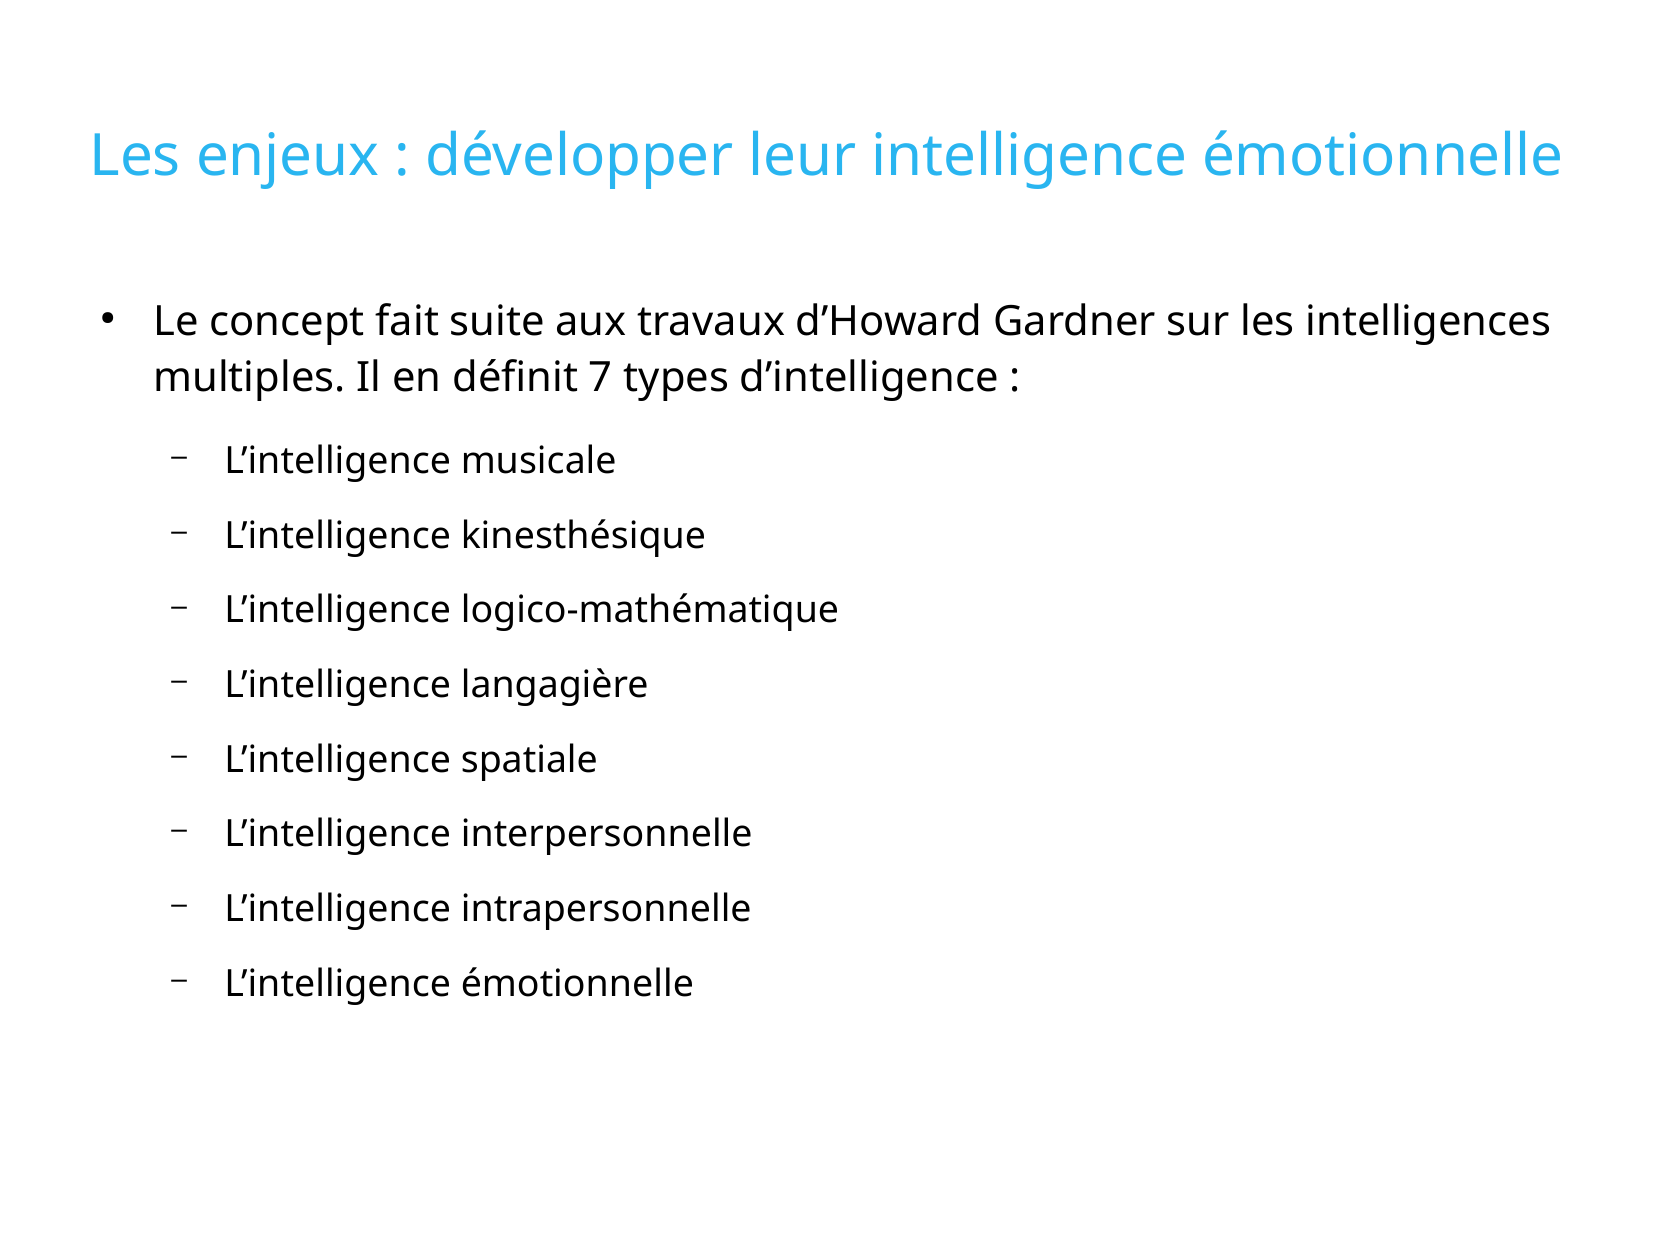

# Les enjeux : développer leur intelligence émotionnelle
Le concept fait suite aux travaux d’Howard Gardner sur les intelligences multiples. Il en définit 7 types d’intelligence :
L’intelligence musicale
L’intelligence kinesthésique
L’intelligence logico-mathématique
L’intelligence langagière
L’intelligence spatiale
L’intelligence interpersonnelle
L’intelligence intrapersonnelle
L’intelligence émotionnelle